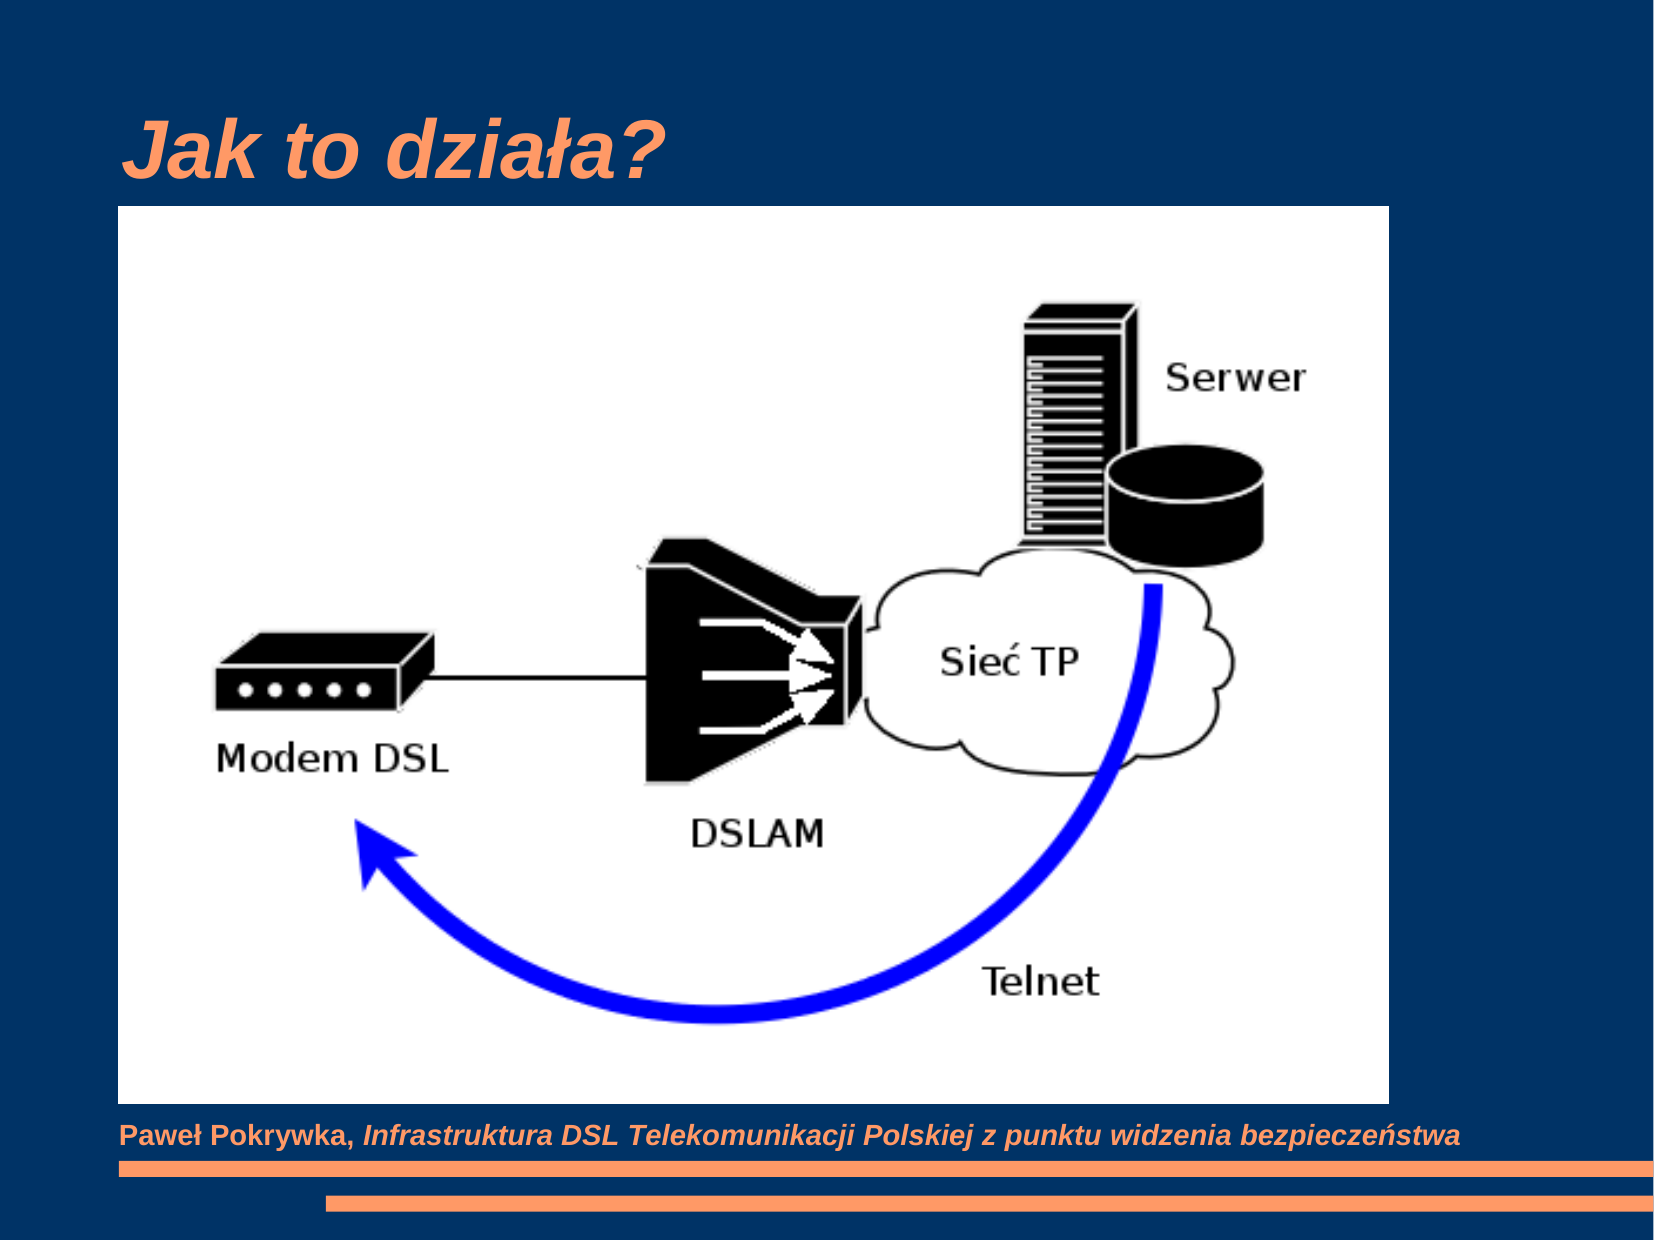

# Jak to działa?
Paweł Pokrywka, Infrastruktura DSL Telekomunikacji Polskiej z punktu widzenia bezpieczeństwa